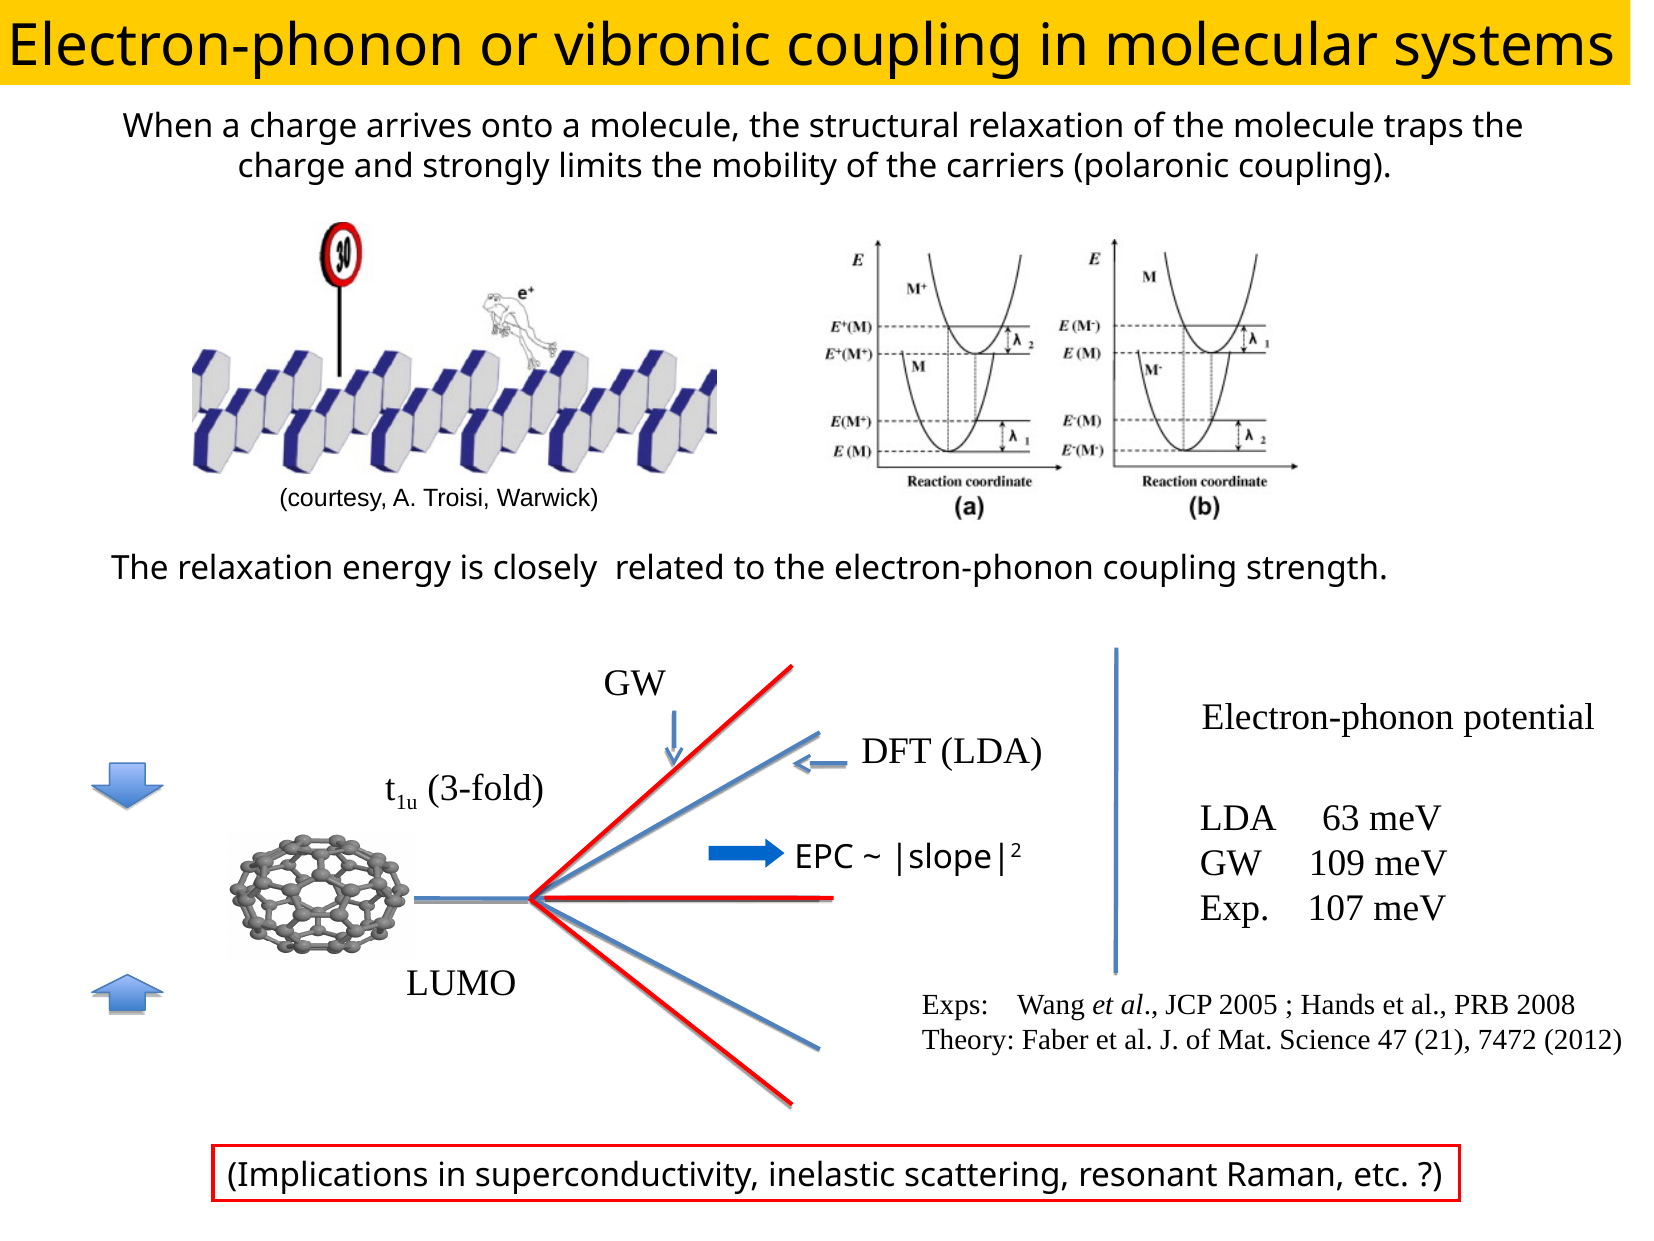

Electron-phonon or vibronic coupling in molecular systems
When a charge arrives onto a molecule, the structural relaxation of the molecule traps the charge and strongly limits the mobility of the carriers (polaronic coupling).
(courtesy, A. Troisi, Warwick)
The relaxation energy is closely related to the electron-phonon coupling strength.
GW
Electron-phonon potential
DFT (LDA)
t1u (3-fold)
LDA 63 meV
GW 109 meV
Exp. 107 meV
EPC ~ |slope|2
LUMO
Exps: Wang et al., JCP 2005 ; Hands et al., PRB 2008
Theory: Faber et al. J. of Mat. Science 47 (21), 7472 (2012)
(Implications in superconductivity, inelastic scattering, resonant Raman, etc. ?)